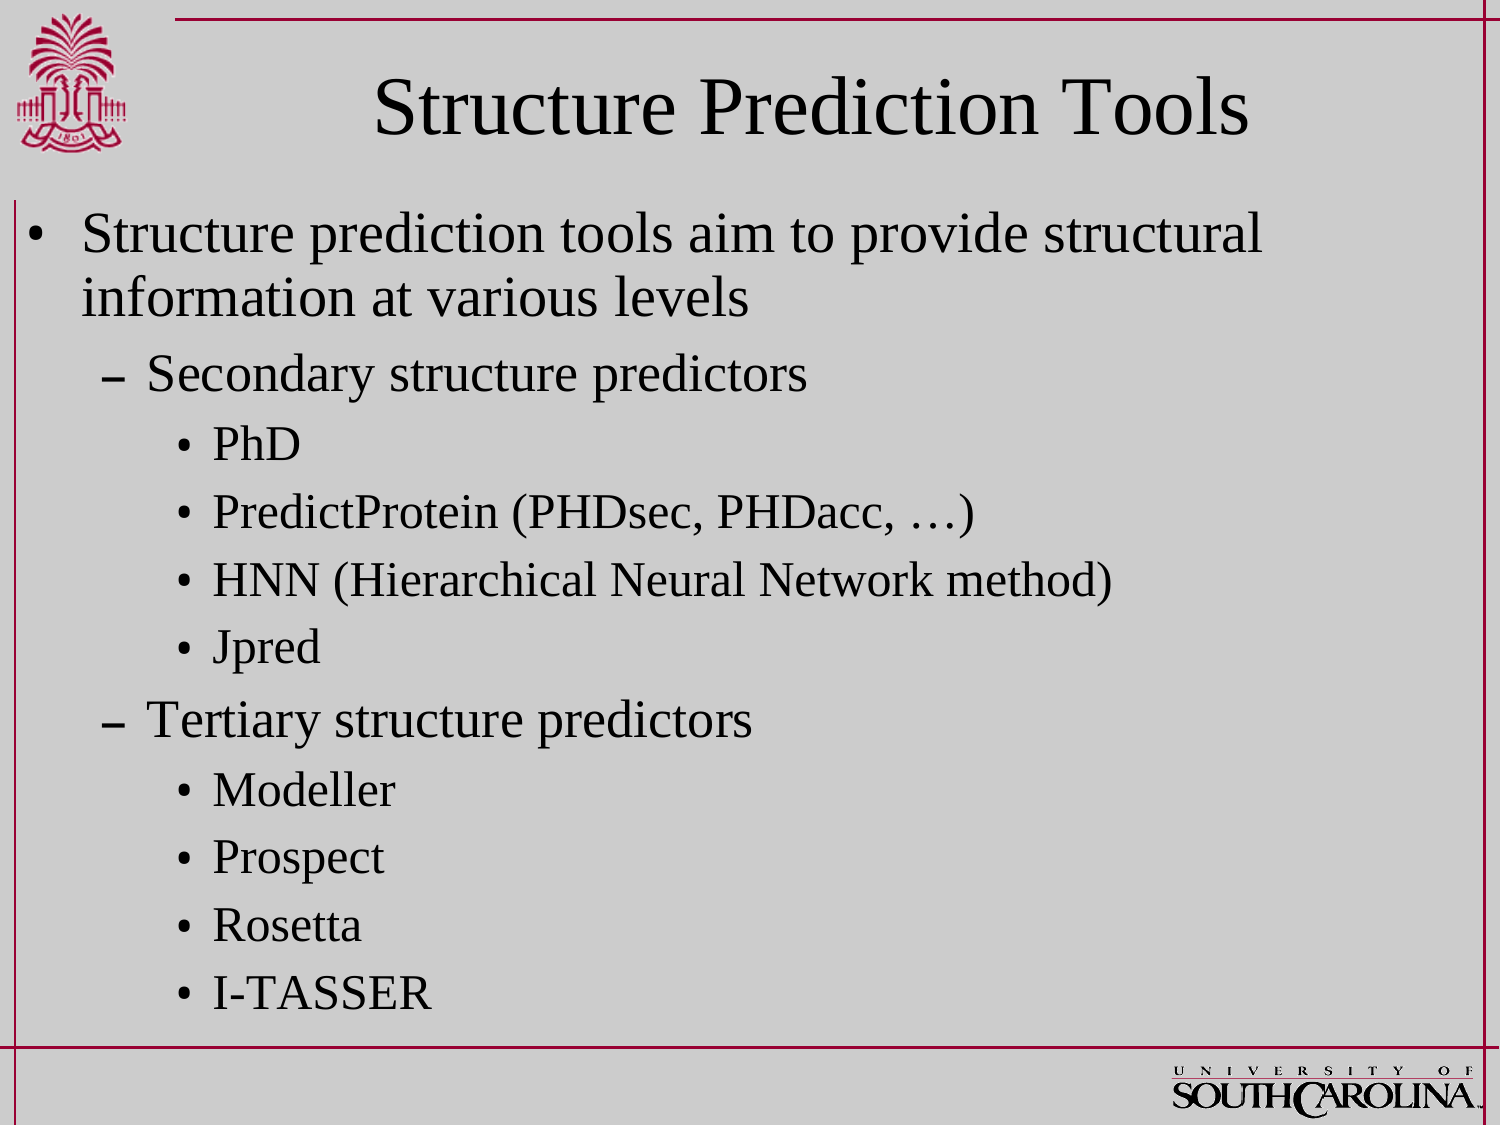

# Structure Prediction Tools
Structure prediction tools aim to provide structural information at various levels
Secondary structure predictors
PhD
PredictProtein (PHDsec, PHDacc, …)
HNN (Hierarchical Neural Network method)
Jpred
Tertiary structure predictors
Modeller
Prospect
Rosetta
I-TASSER